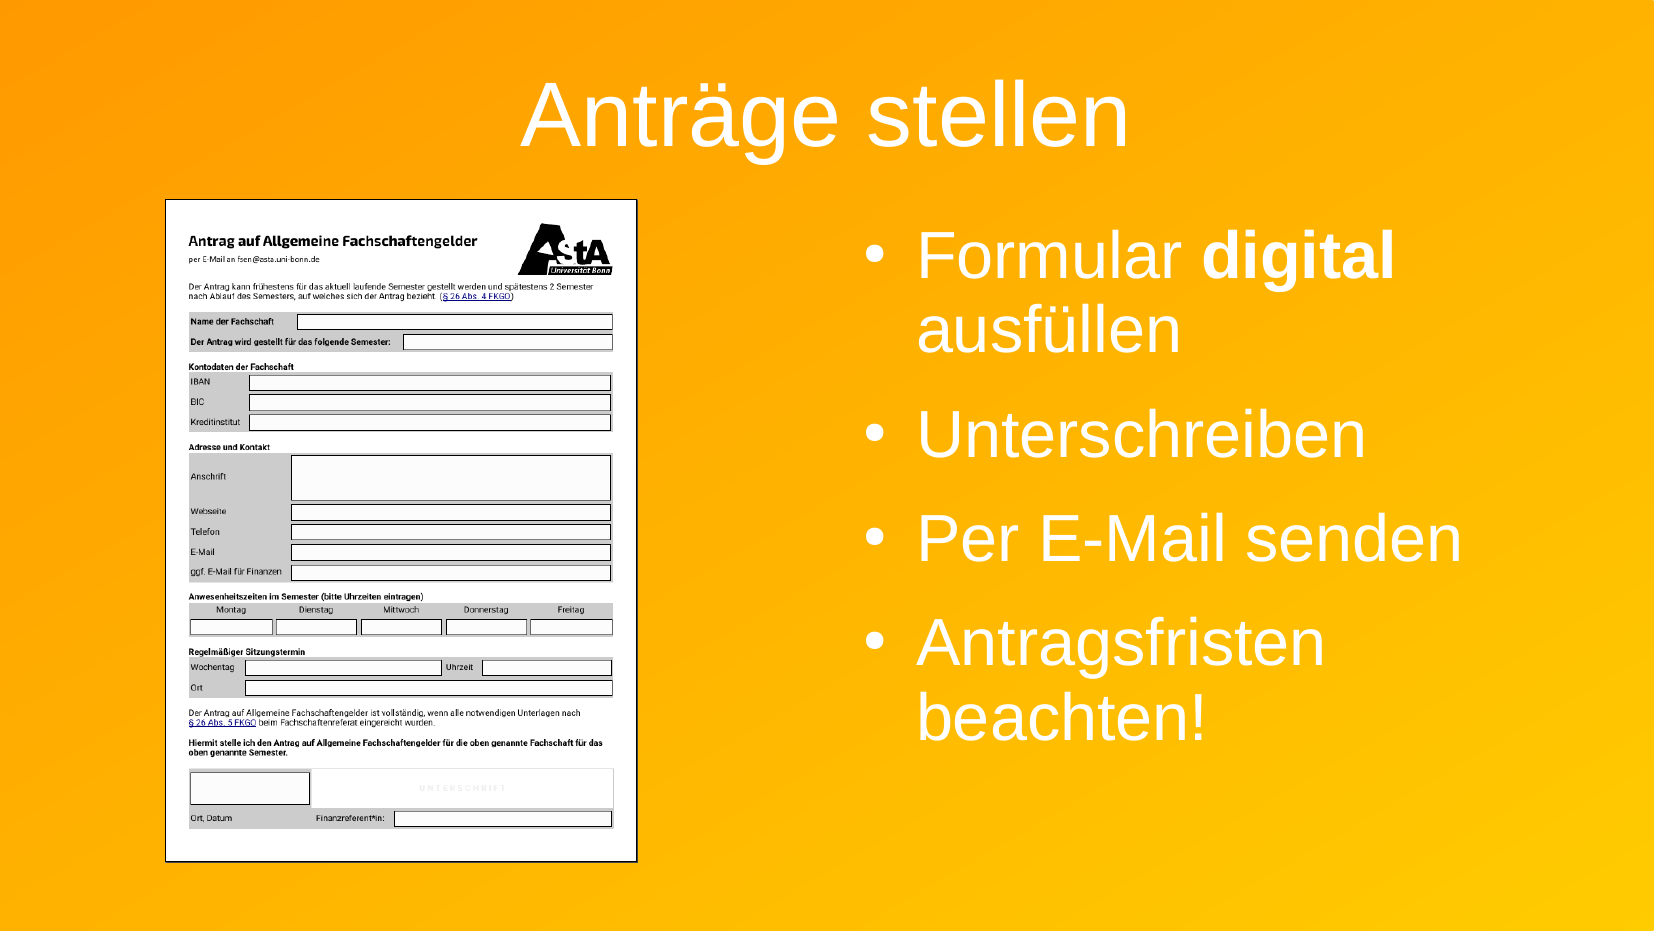

# Anträge stellen
Formular digital ausfüllen
Unterschreiben
Per E-Mail senden
Antragsfristen beachten!